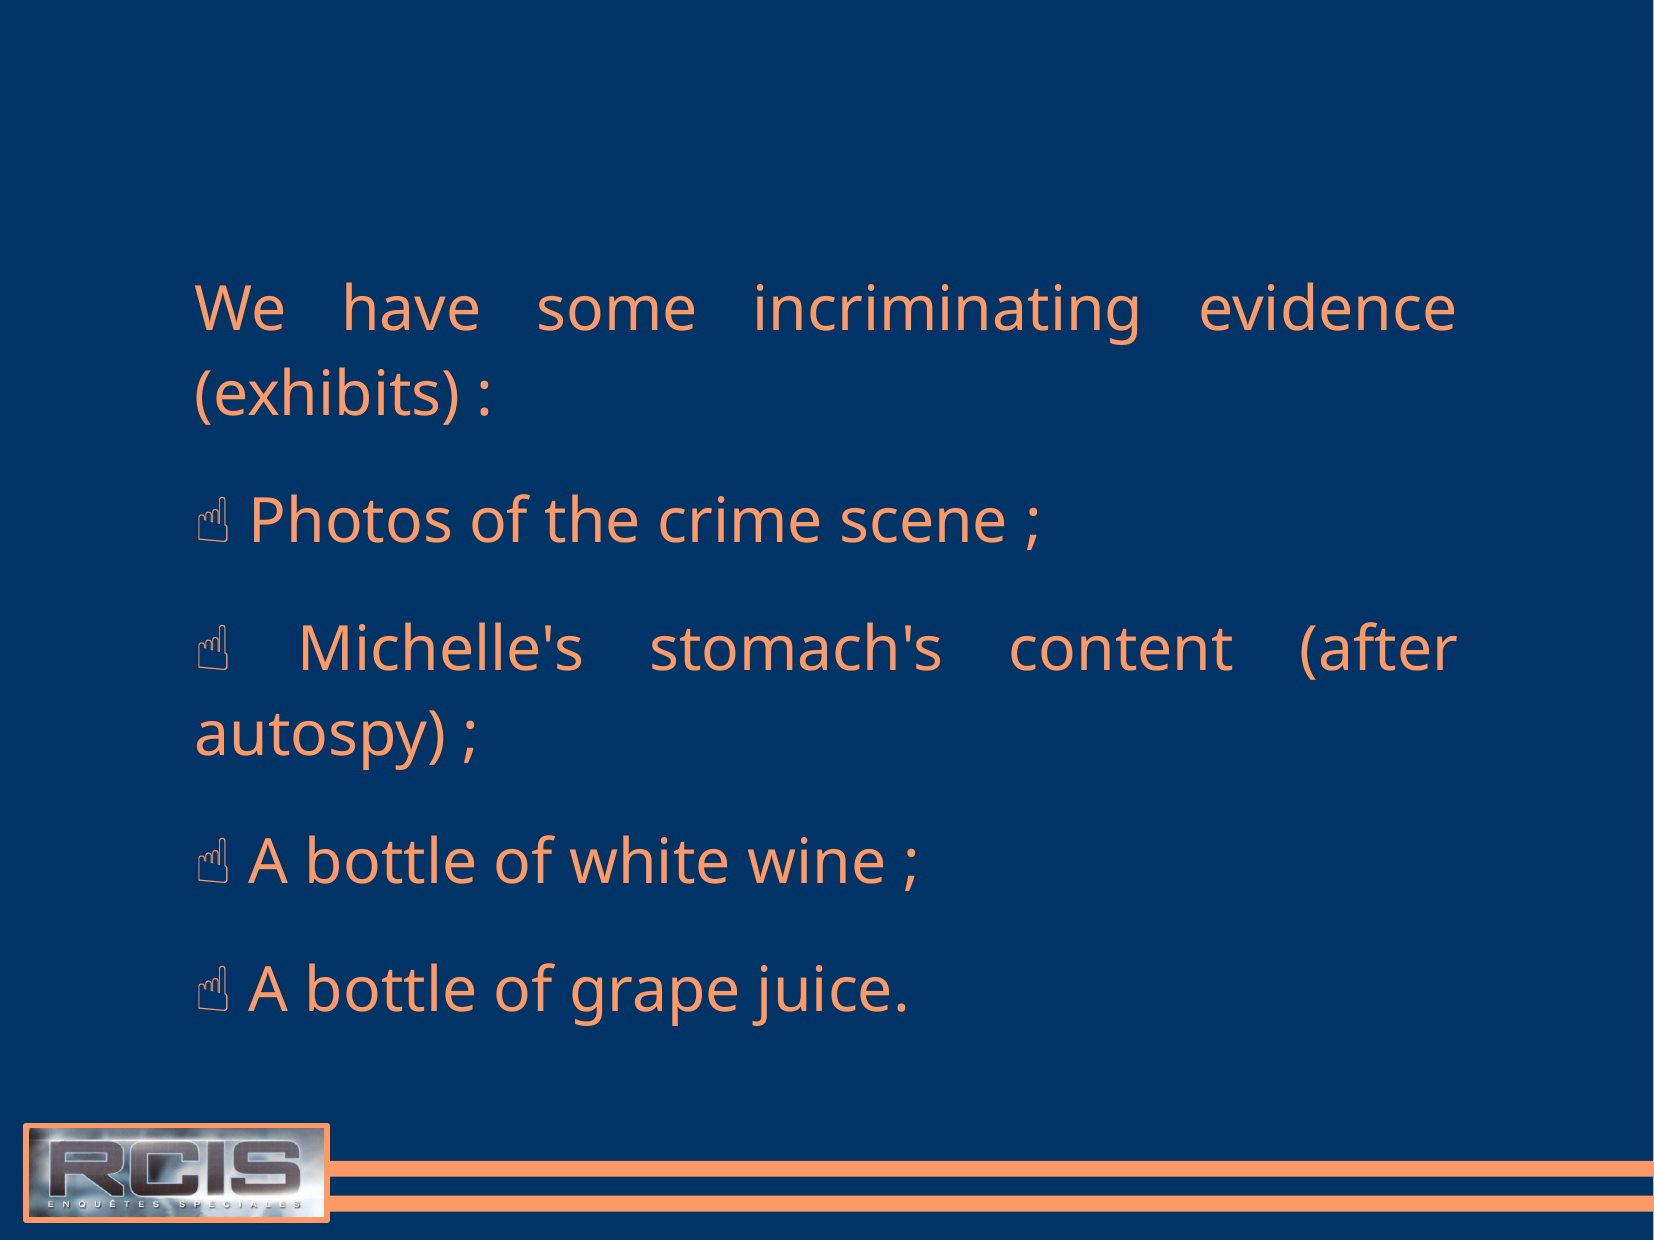

We have some incriminating evidence (exhibits) :
 Photos of the crime scene ;
 Michelle's stomach's content (after autospy) ;
 A bottle of white wine ;
 A bottle of grape juice.